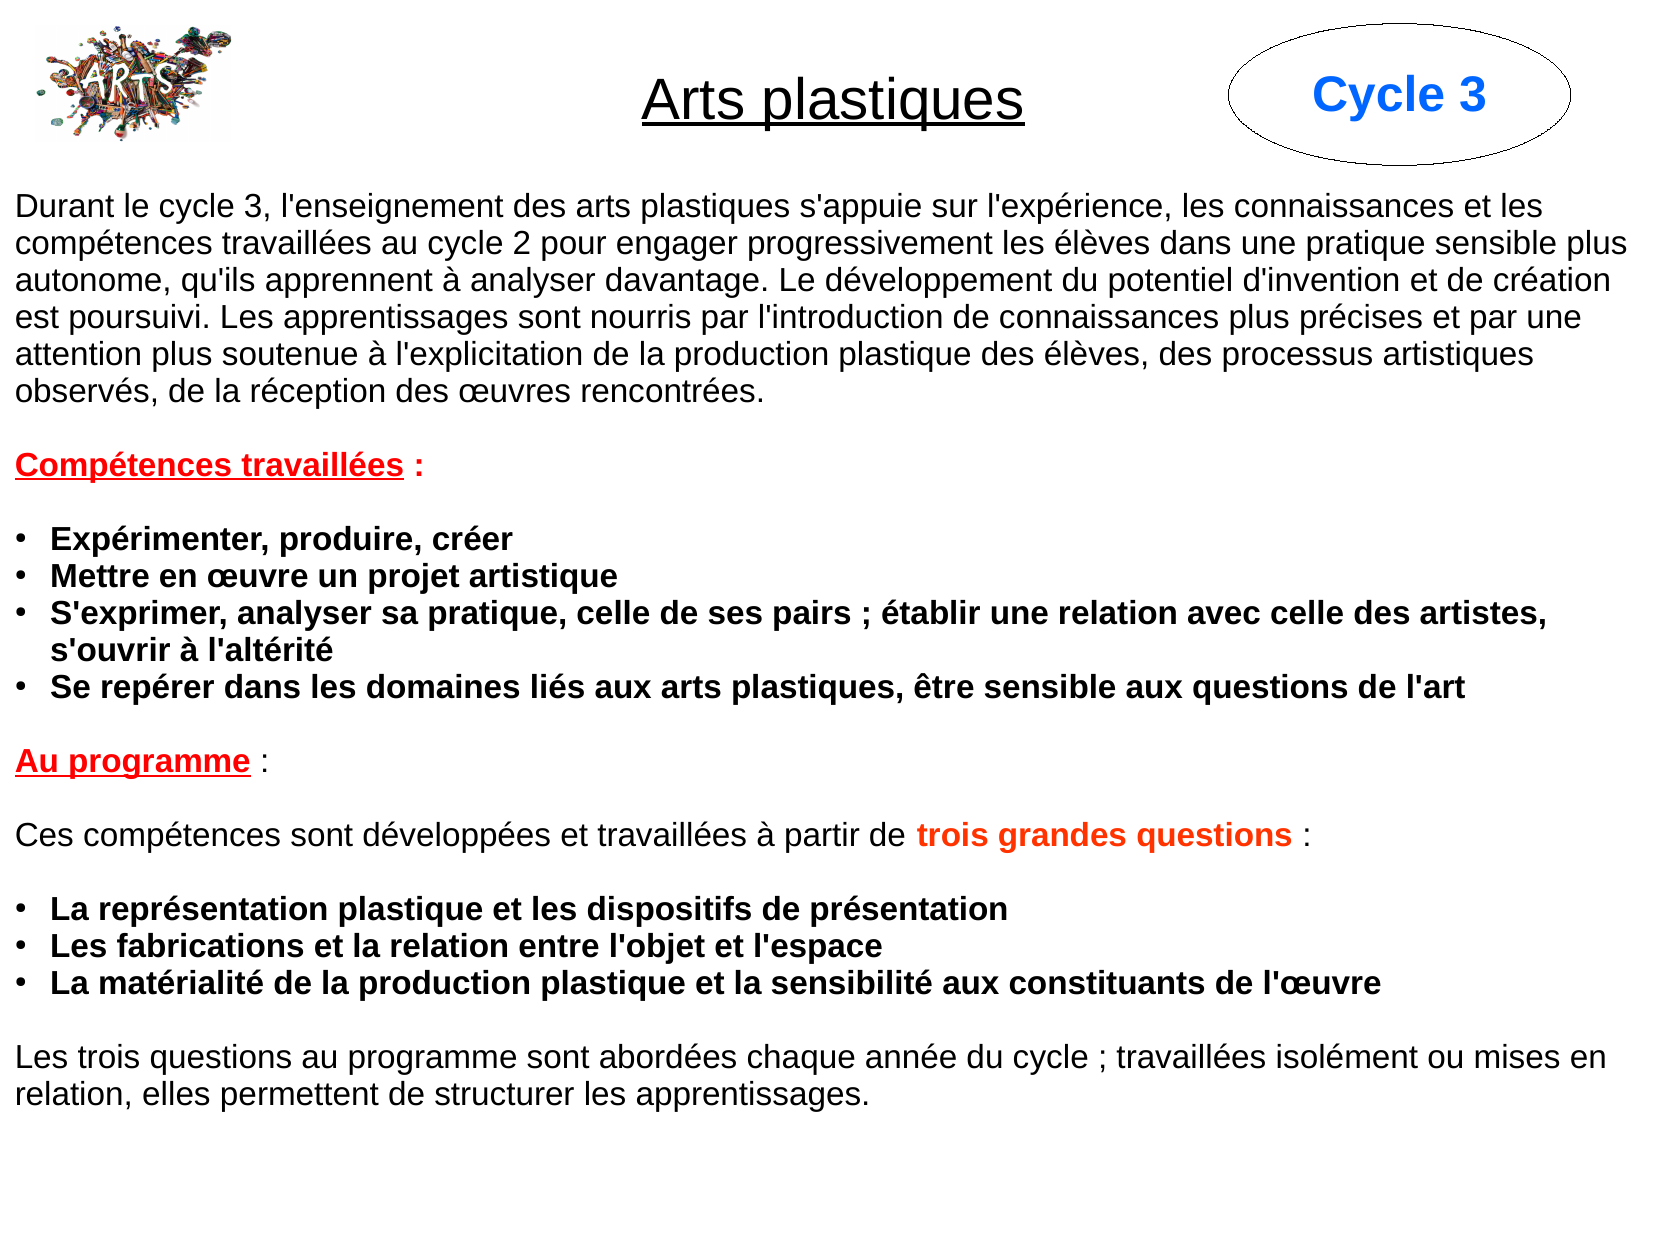

Cycle 3
Arts plastiques
Durant le cycle 3, l'enseignement des arts plastiques s'appuie sur l'expérience, les connaissances et les compétences travaillées au cycle 2 pour engager progressivement les élèves dans une pratique sensible plus autonome, qu'ils apprennent à analyser davantage. Le développement du potentiel d'invention et de création est poursuivi. Les apprentissages sont nourris par l'introduction de connaissances plus précises et par une attention plus soutenue à l'explicitation de la production plastique des élèves, des processus artistiques observés, de la réception des œuvres rencontrées.
Compétences travaillées :
Expérimenter, produire, créer
Mettre en œuvre un projet artistique
S'exprimer, analyser sa pratique, celle de ses pairs ; établir une relation avec celle des artistes, s'ouvrir à l'altérité
Se repérer dans les domaines liés aux arts plastiques, être sensible aux questions de l'art
Au programme :
Ces compétences sont développées et travaillées à partir de trois grandes questions :
La représentation plastique et les dispositifs de présentation
Les fabrications et la relation entre l'objet et l'espace
La matérialité de la production plastique et la sensibilité aux constituants de l'œuvre
Les trois questions au programme sont abordées chaque année du cycle ; travaillées isolément ou mises en relation, elles permettent de structurer les apprentissages.